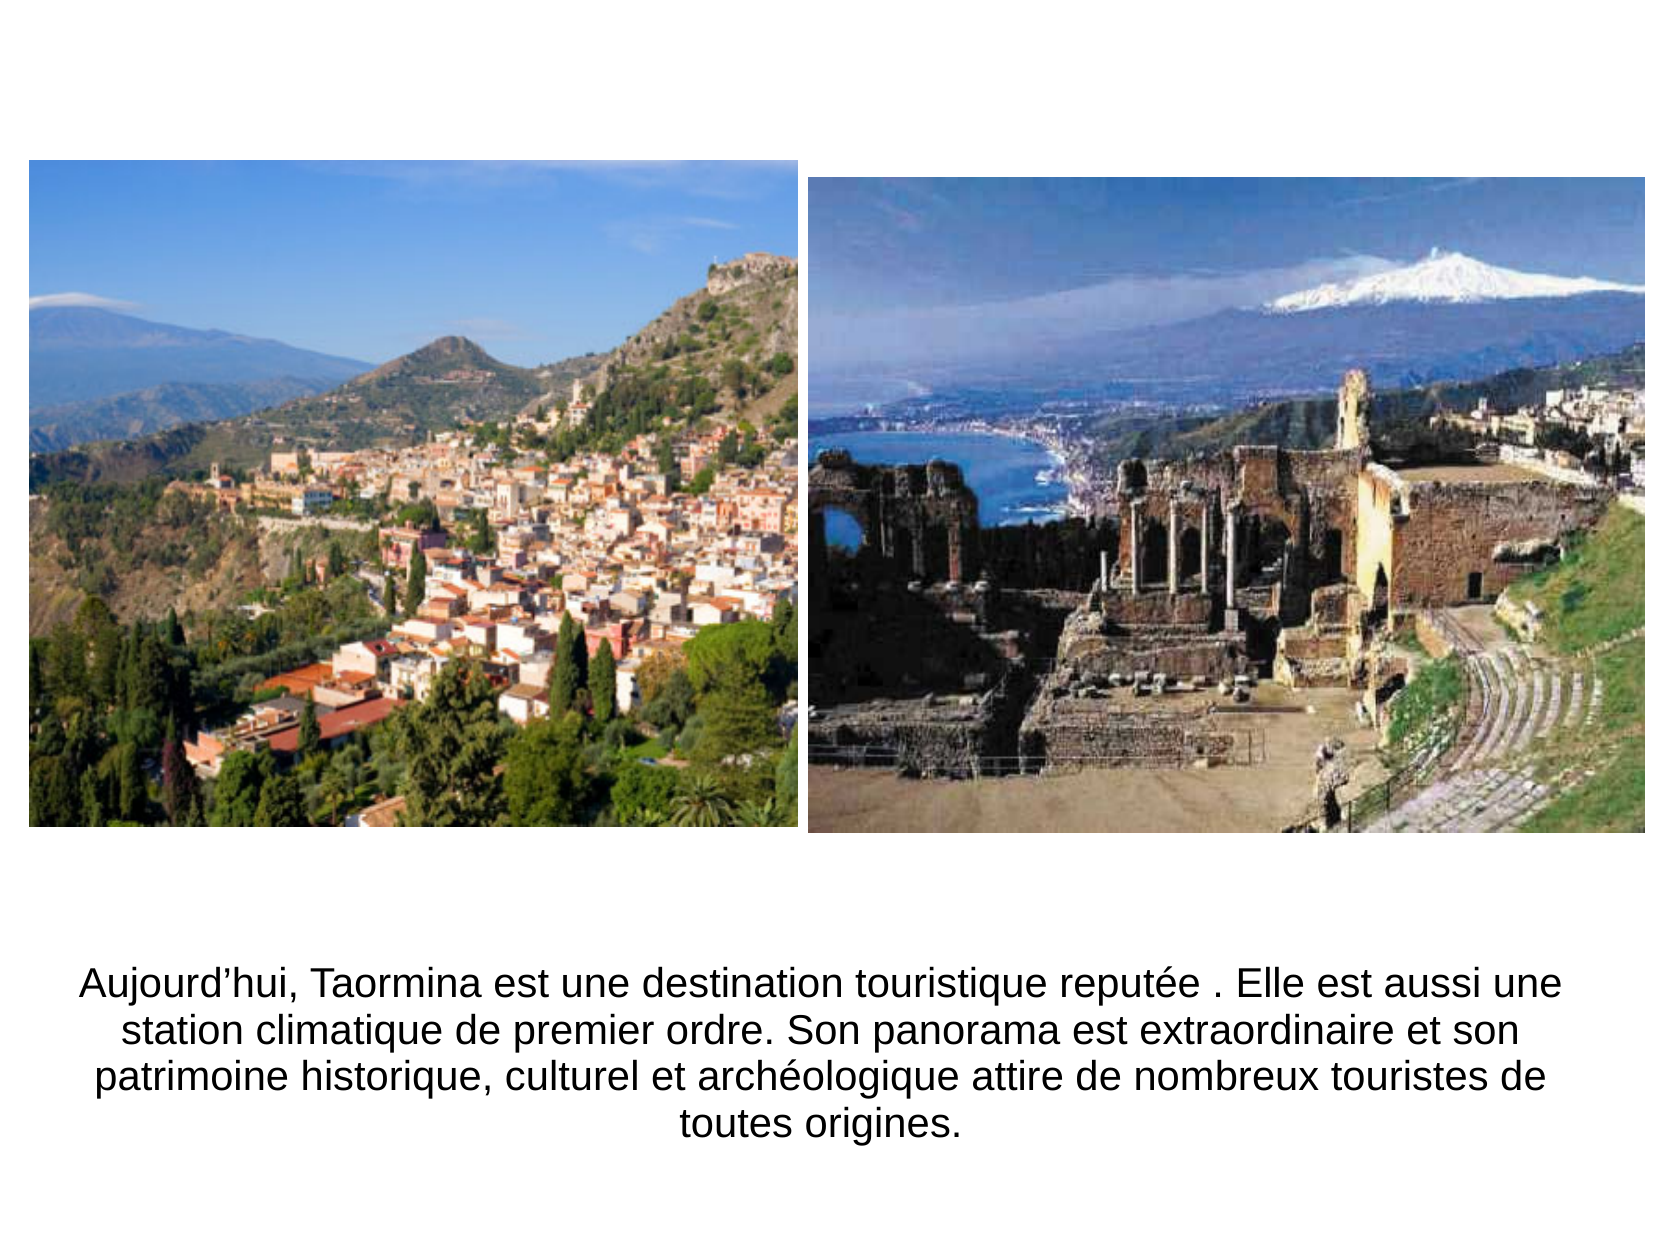

# Aujourd’hui, Taormina est une destination touristique reputée . Elle est aussi une station climatique de premier ordre. Son panorama est extraordinaire et son patrimoine historique, culturel et archéologique attire de nombreux touristes de toutes origines.